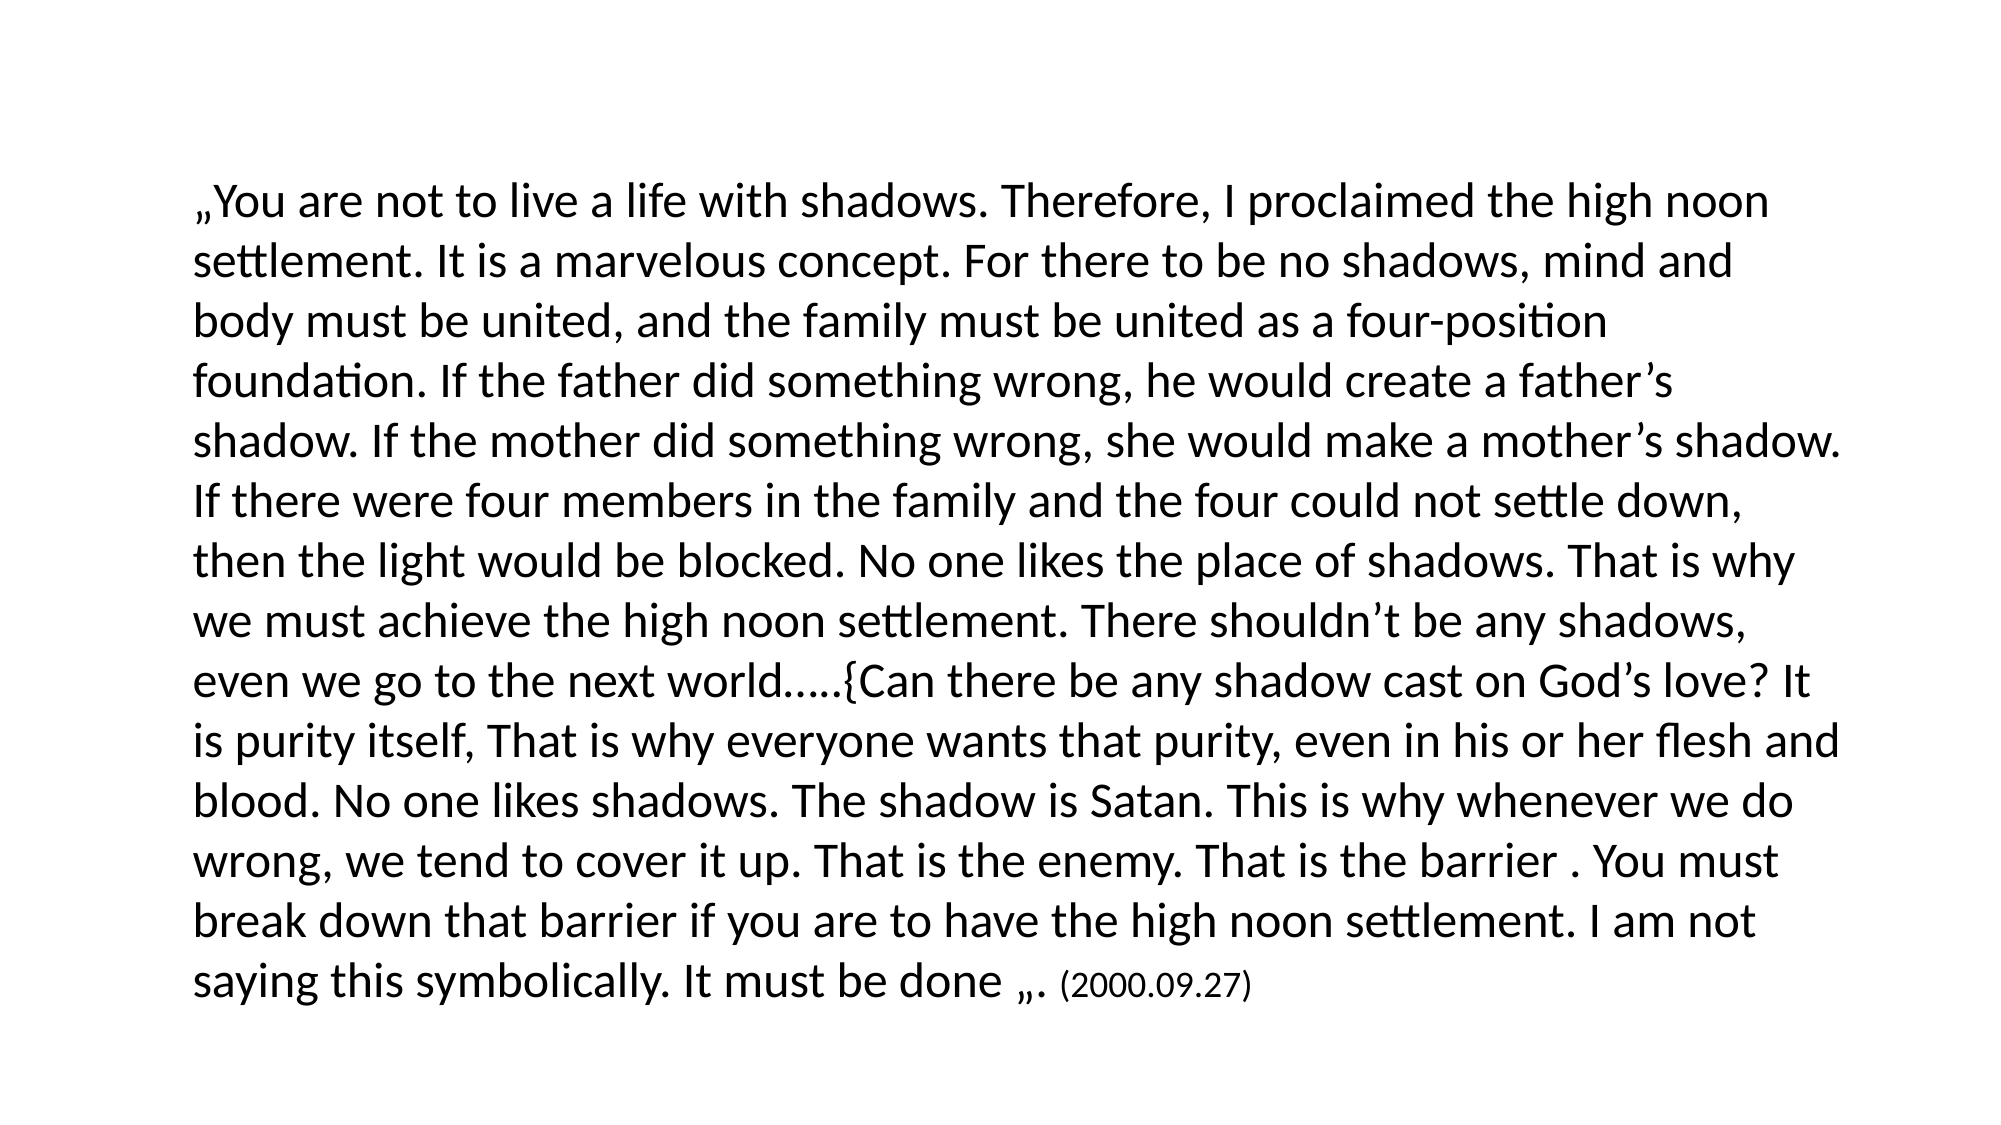

„You are not to live a life with shadows. Therefore, I proclaimed the high noon settlement. It is a marvelous concept. For there to be no shadows, mind and body must be united, and the family must be united as a four-position foundation. If the father did something wrong, he would create a father’s shadow. If the mother did something wrong, she would make a mother’s shadow. If there were four members in the family and the four could not settle down, then the light would be blocked. No one likes the place of shadows. That is why we must achieve the high noon settlement. There shouldn’t be any shadows, even we go to the next world…..{Can there be any shadow cast on God’s love? It is purity itself, That is why everyone wants that purity, even in his or her flesh and blood. No one likes shadows. The shadow is Satan. This is why whenever we do wrong, we tend to cover it up. That is the enemy. That is the barrier . You must break down that barrier if you are to have the high noon settlement. I am not saying this symbolically. It must be done „. (2000.09.27)